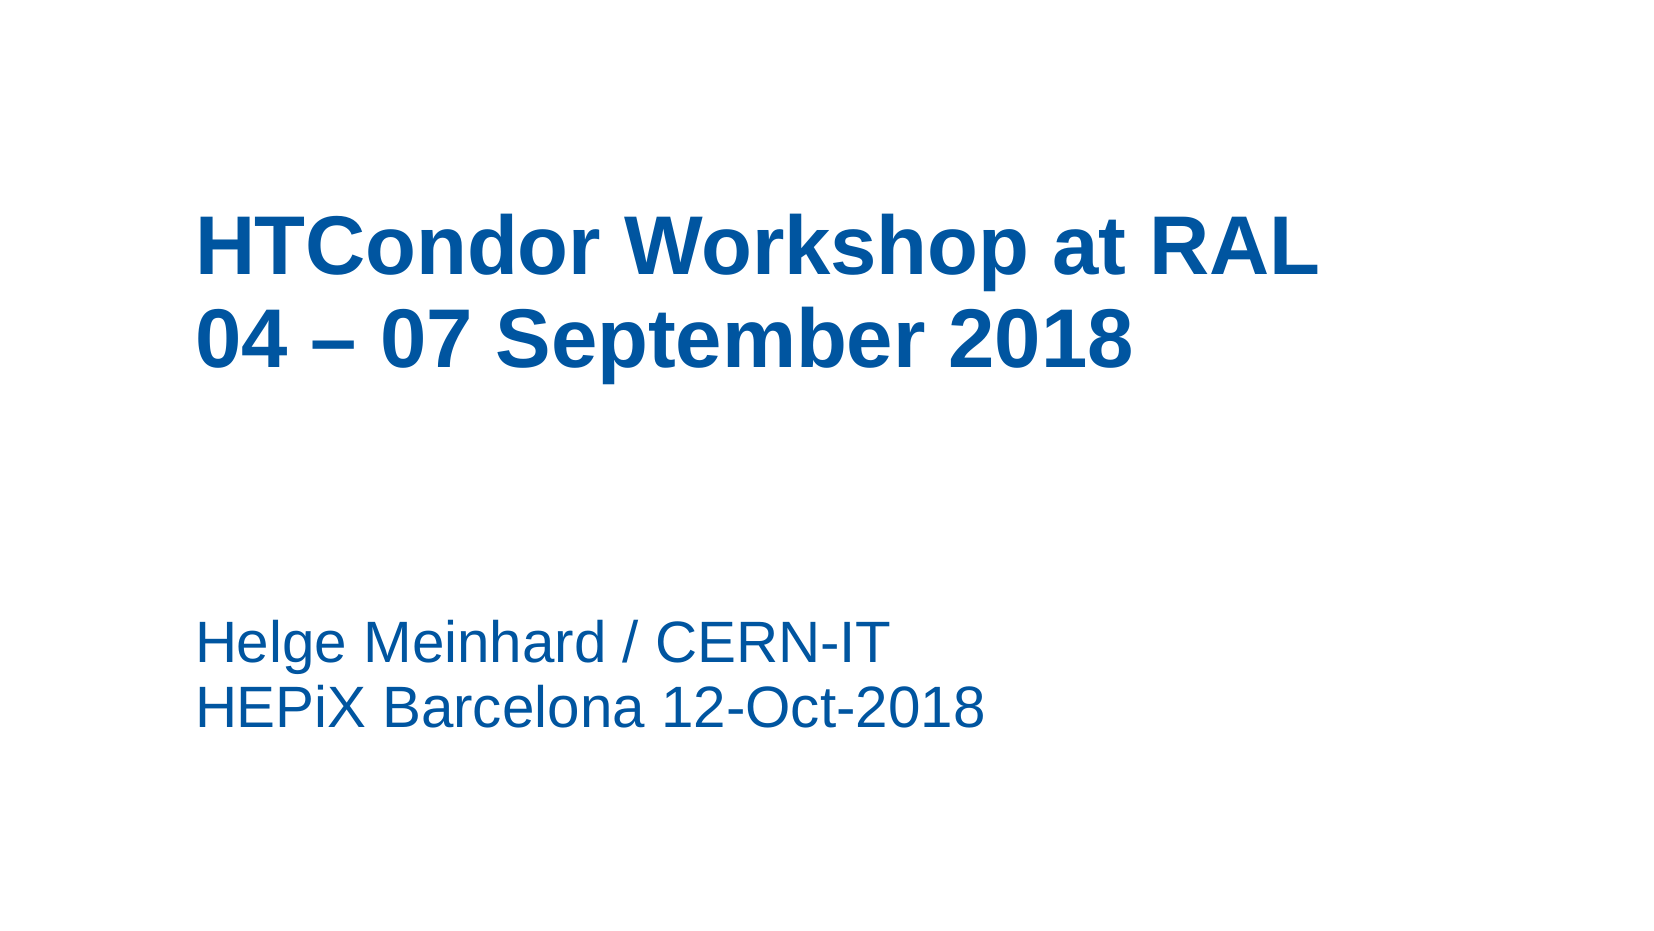

# HTCondor Workshop at RAL
04 – 07 September 2018
Helge Meinhard / CERN-IT
HEPiX Barcelona 12-Oct-2018